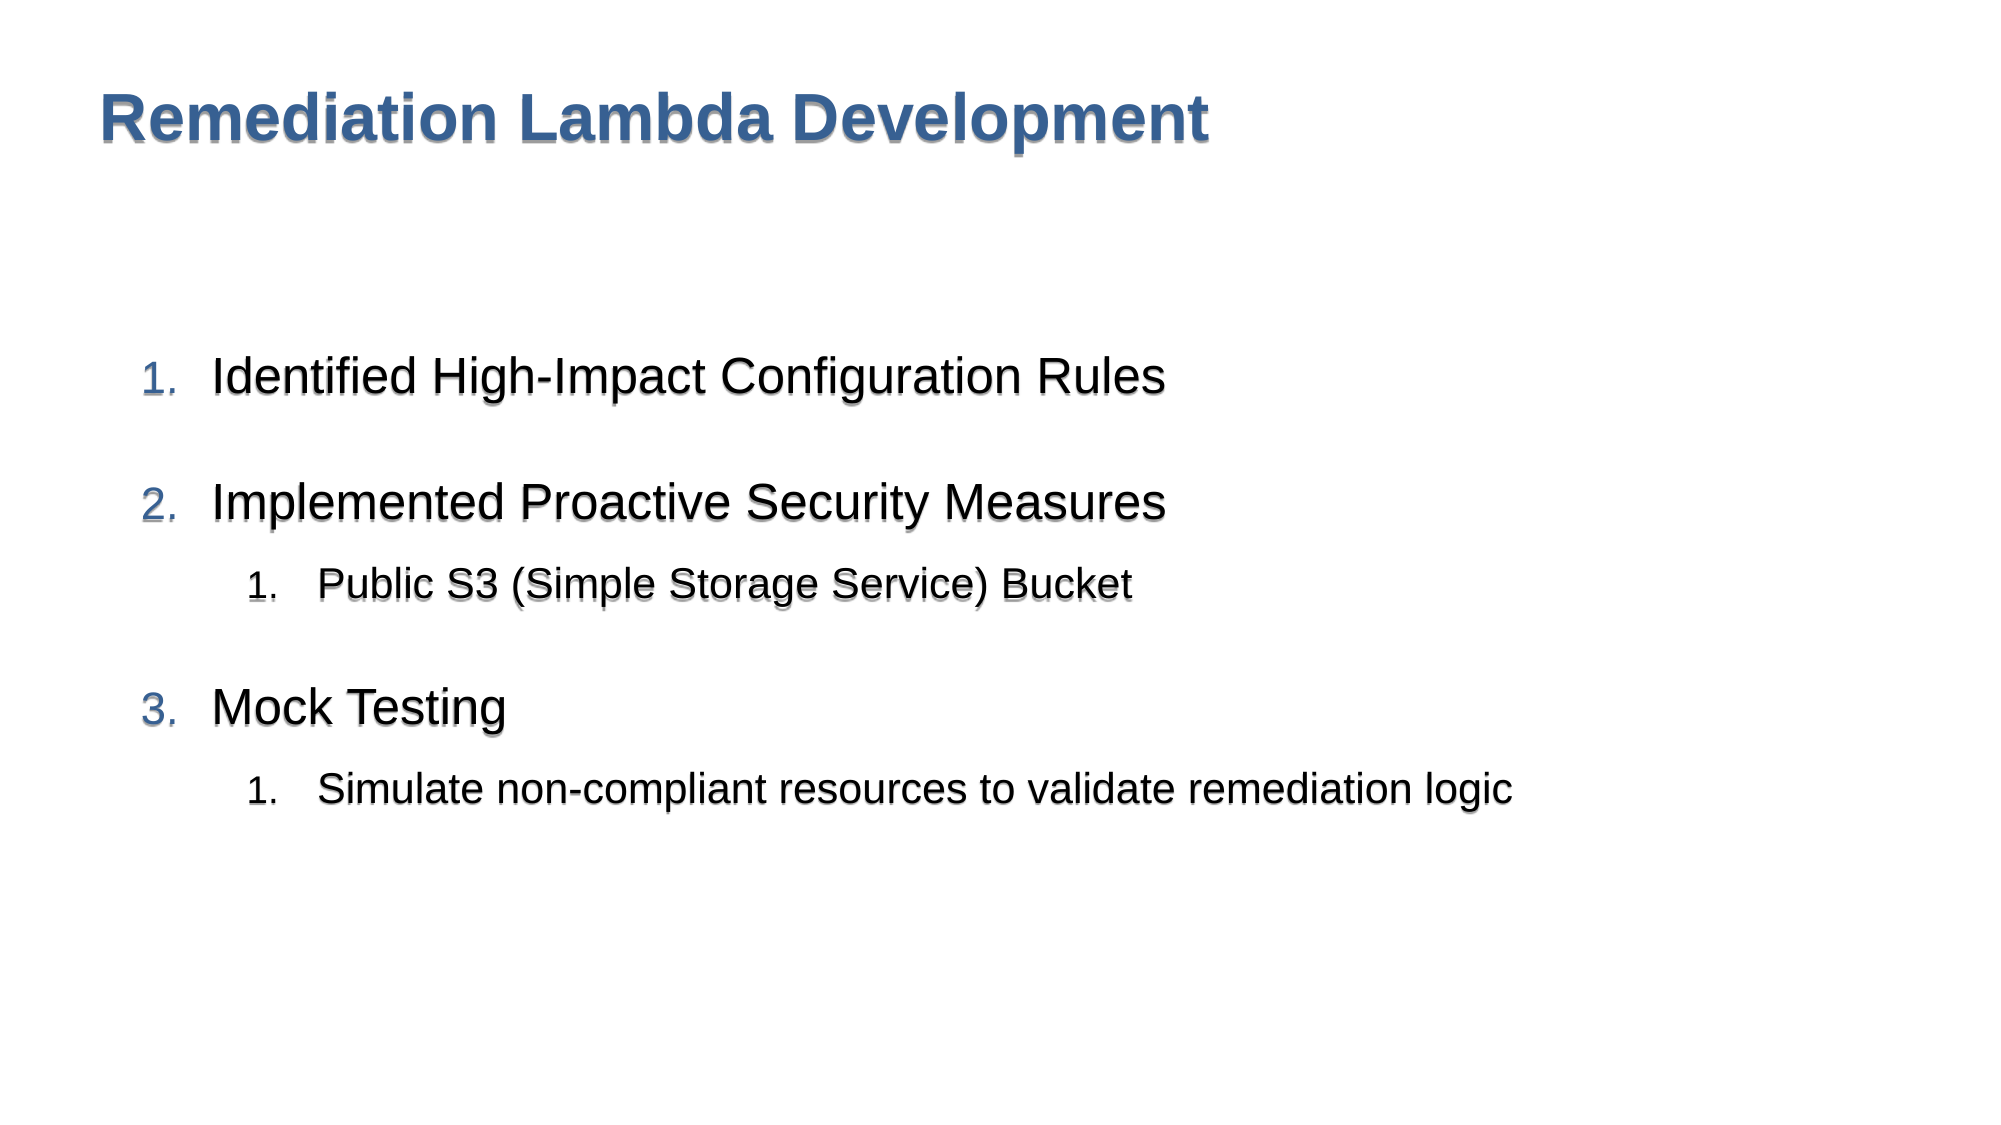

Remediation Lambda Development
# Identified High-Impact Configuration Rules
Implemented Proactive Security Measures
Public S3 (Simple Storage Service) Bucket
Mock Testing
Simulate non-compliant resources to validate remediation logic